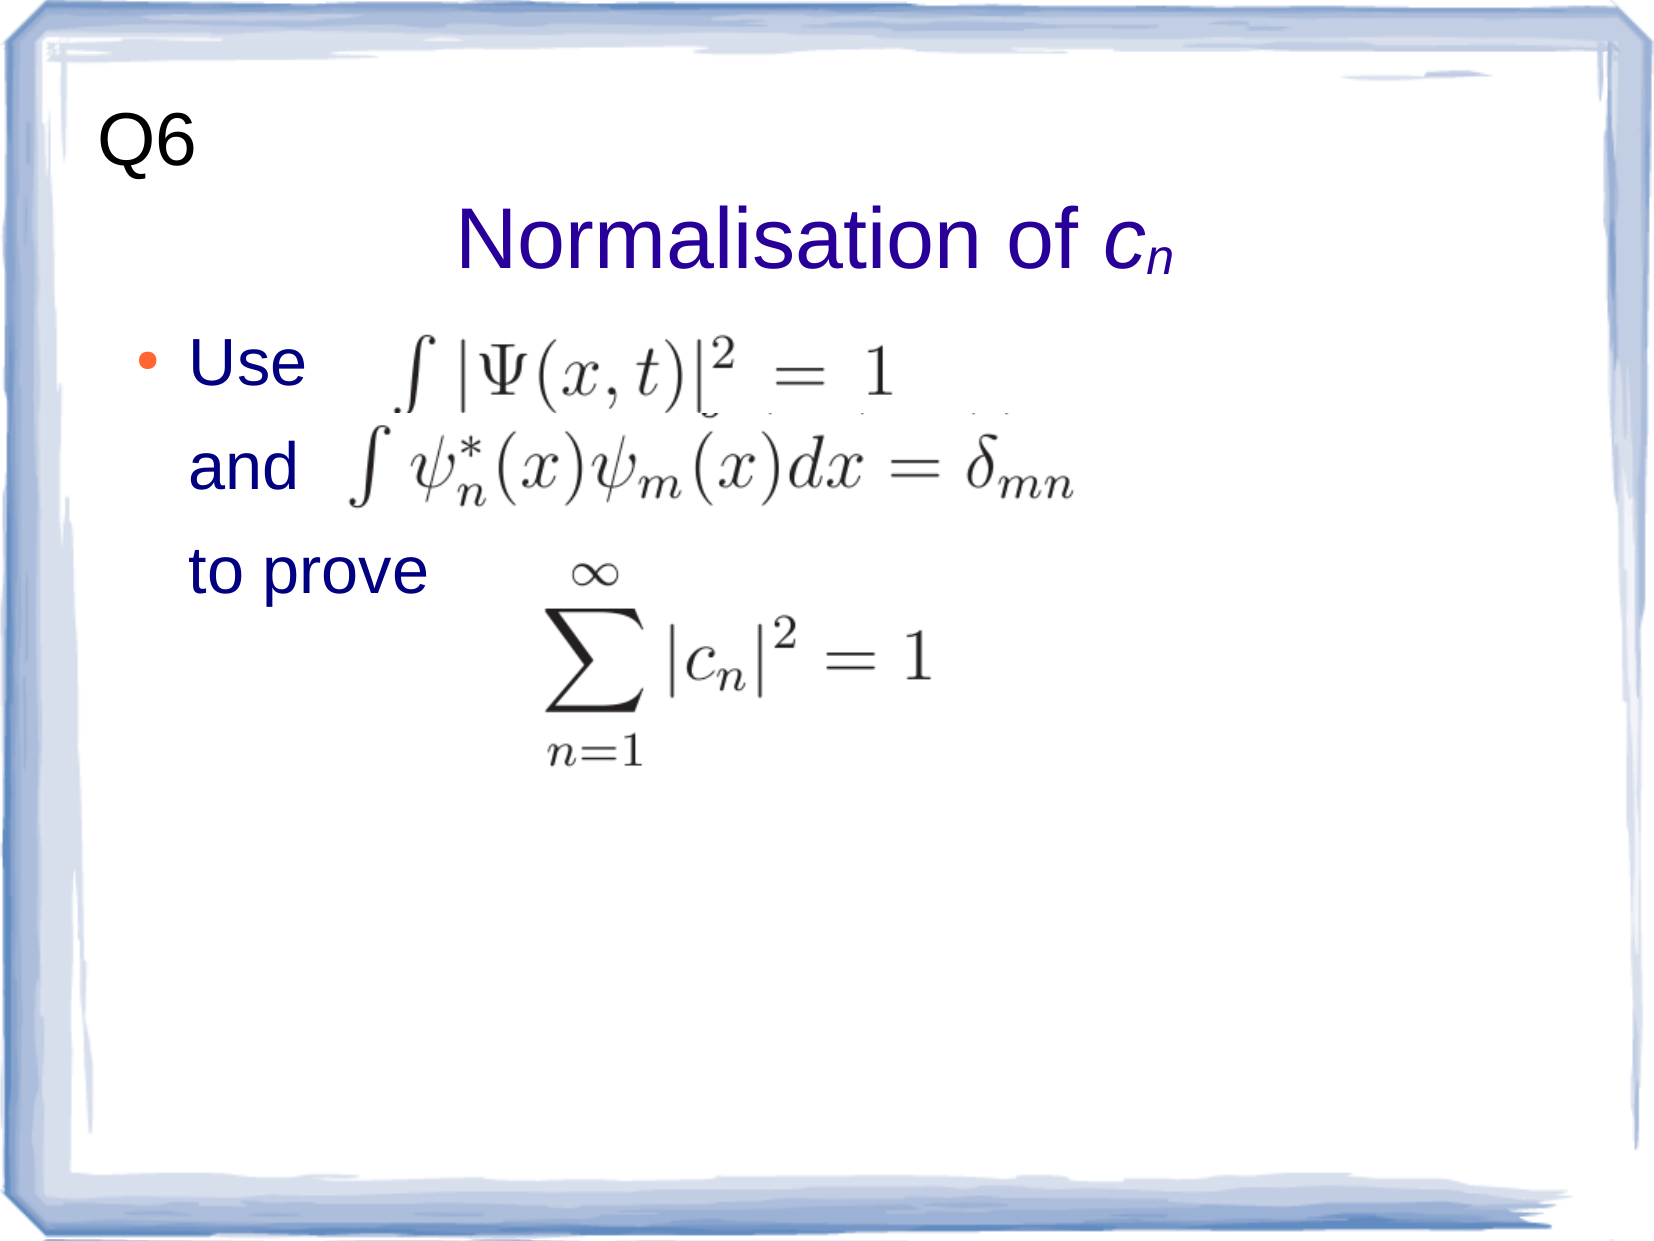

Q6
# Normalisation of cn
Use
and
to prove